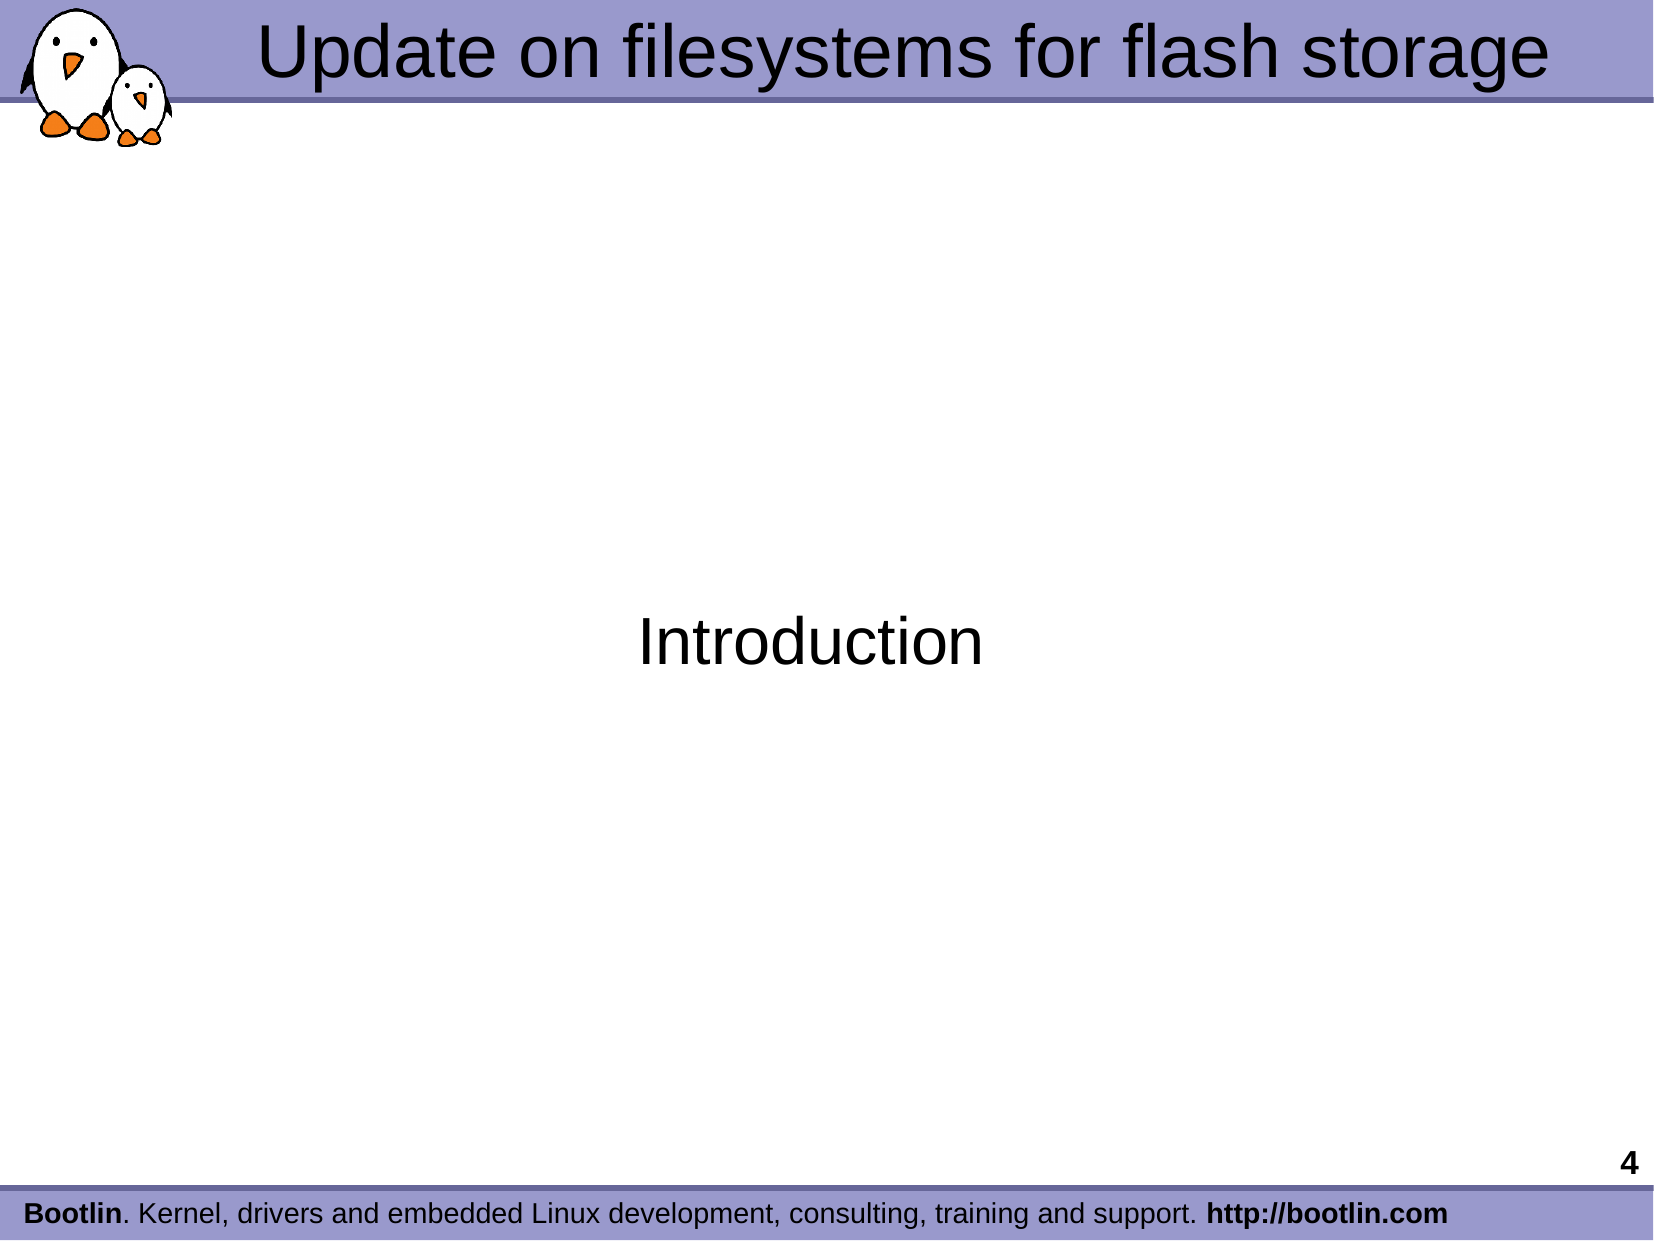

# Update on filesystems for flash storage
Introduction